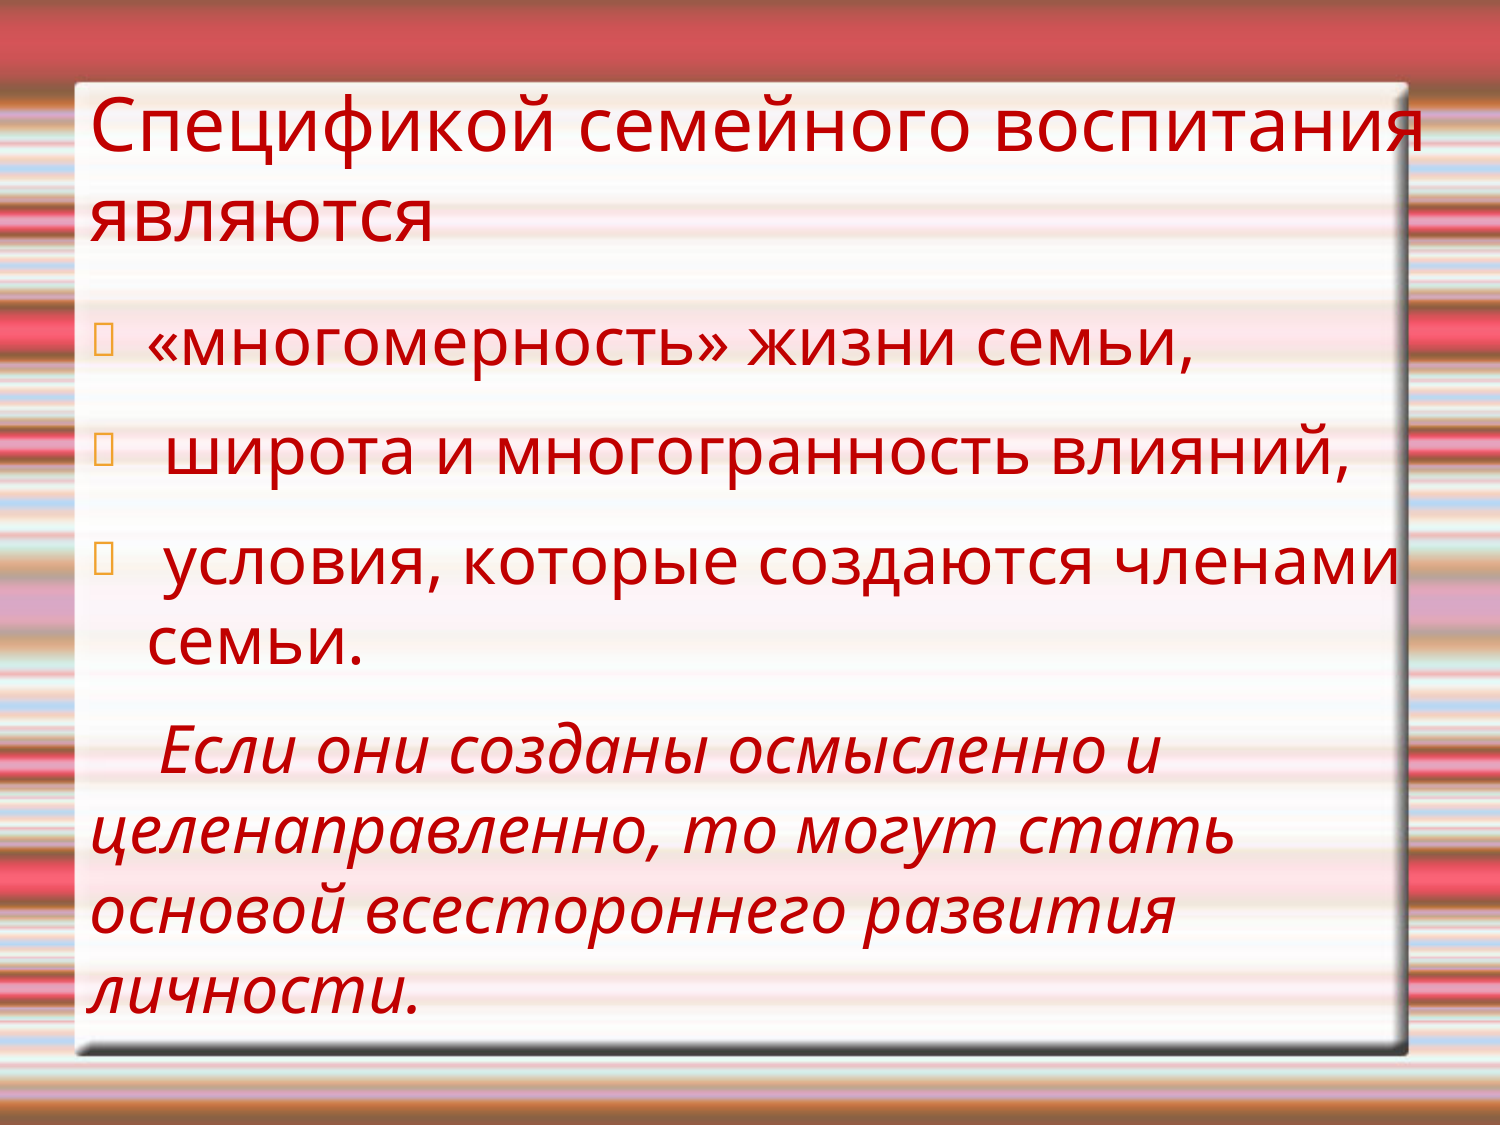

# Спецификой семейного воспитания являются
«многомерность» жизни семьи,
 широта и многогранность влияний,
 условия, которые создаются членами семьи.
 Если они созданы осмысленно и целенаправленно, то могут стать основой всестороннего развития личности.